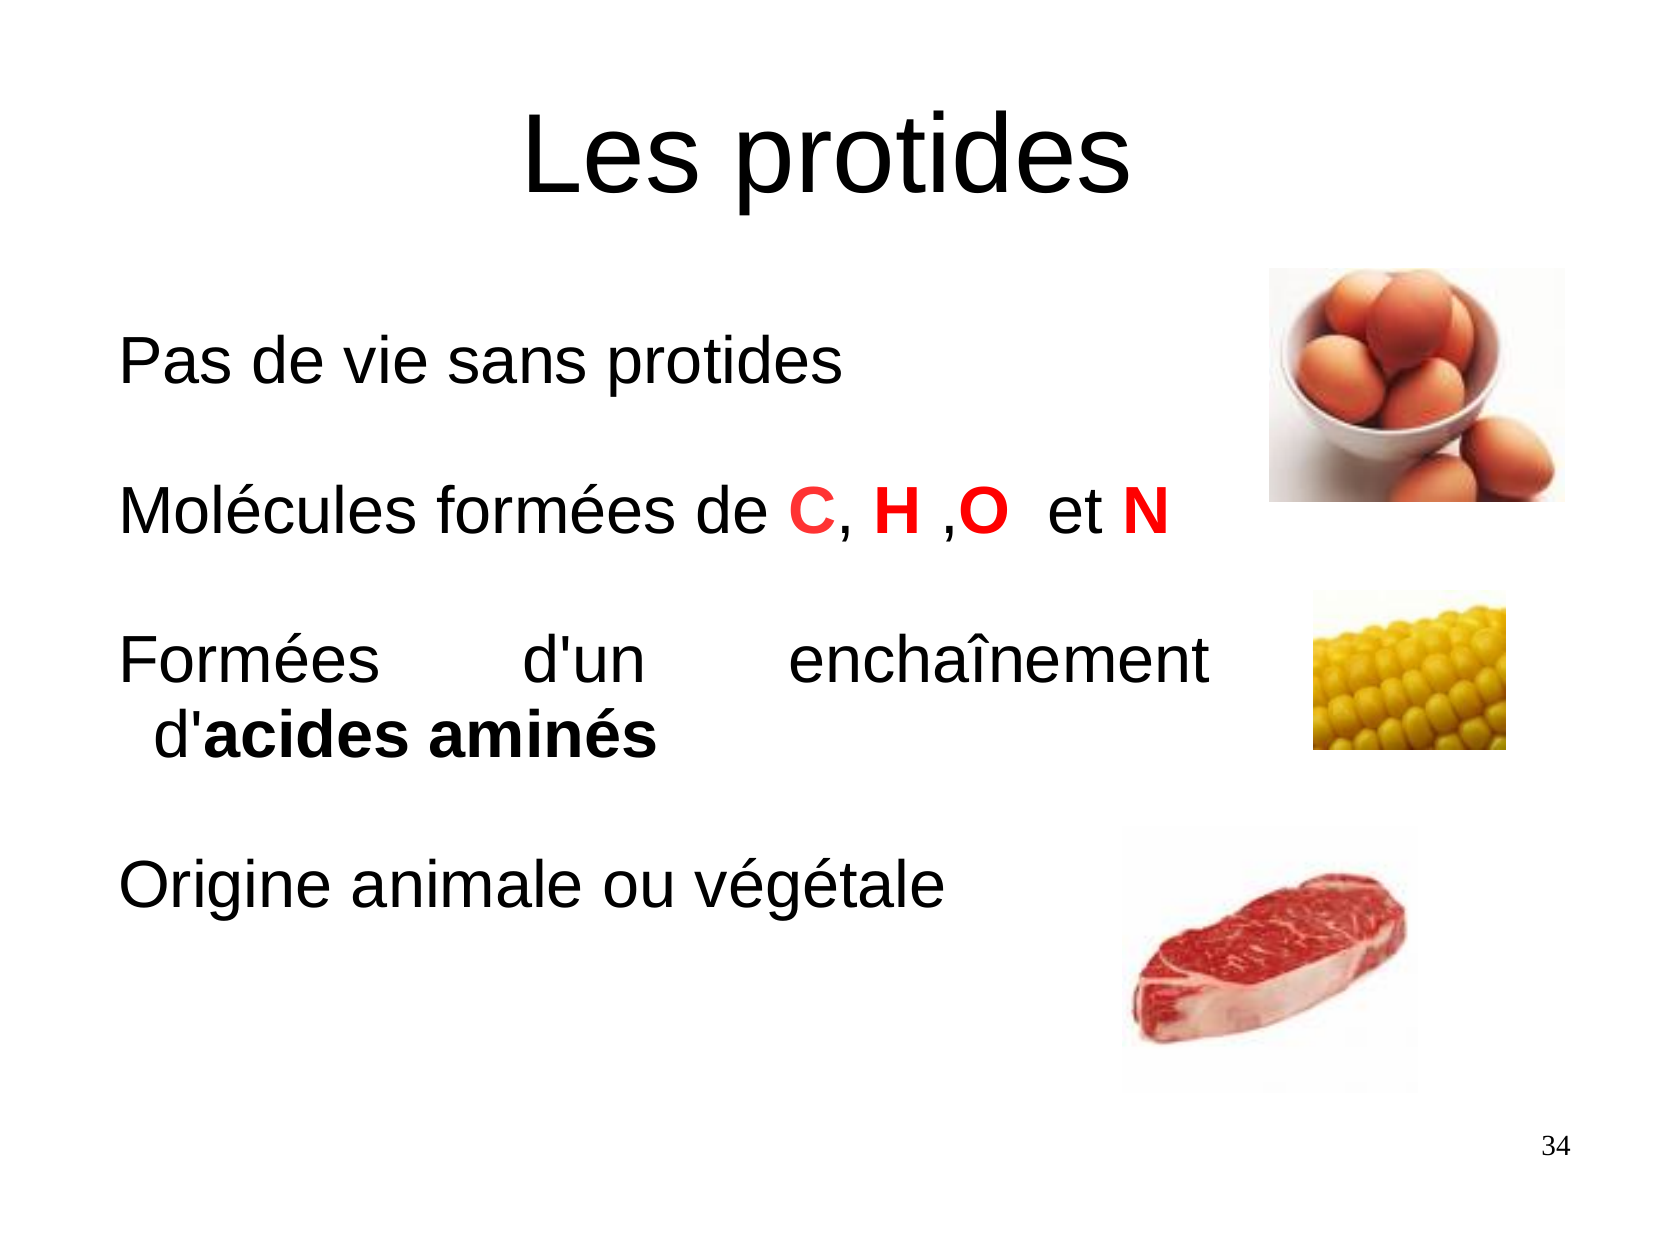

# Les protides
Pas de vie sans protides
Molécules formées de C, H ,O et N
Formées d'un enchaînement d'acides aminés
Origine animale ou végétale
34